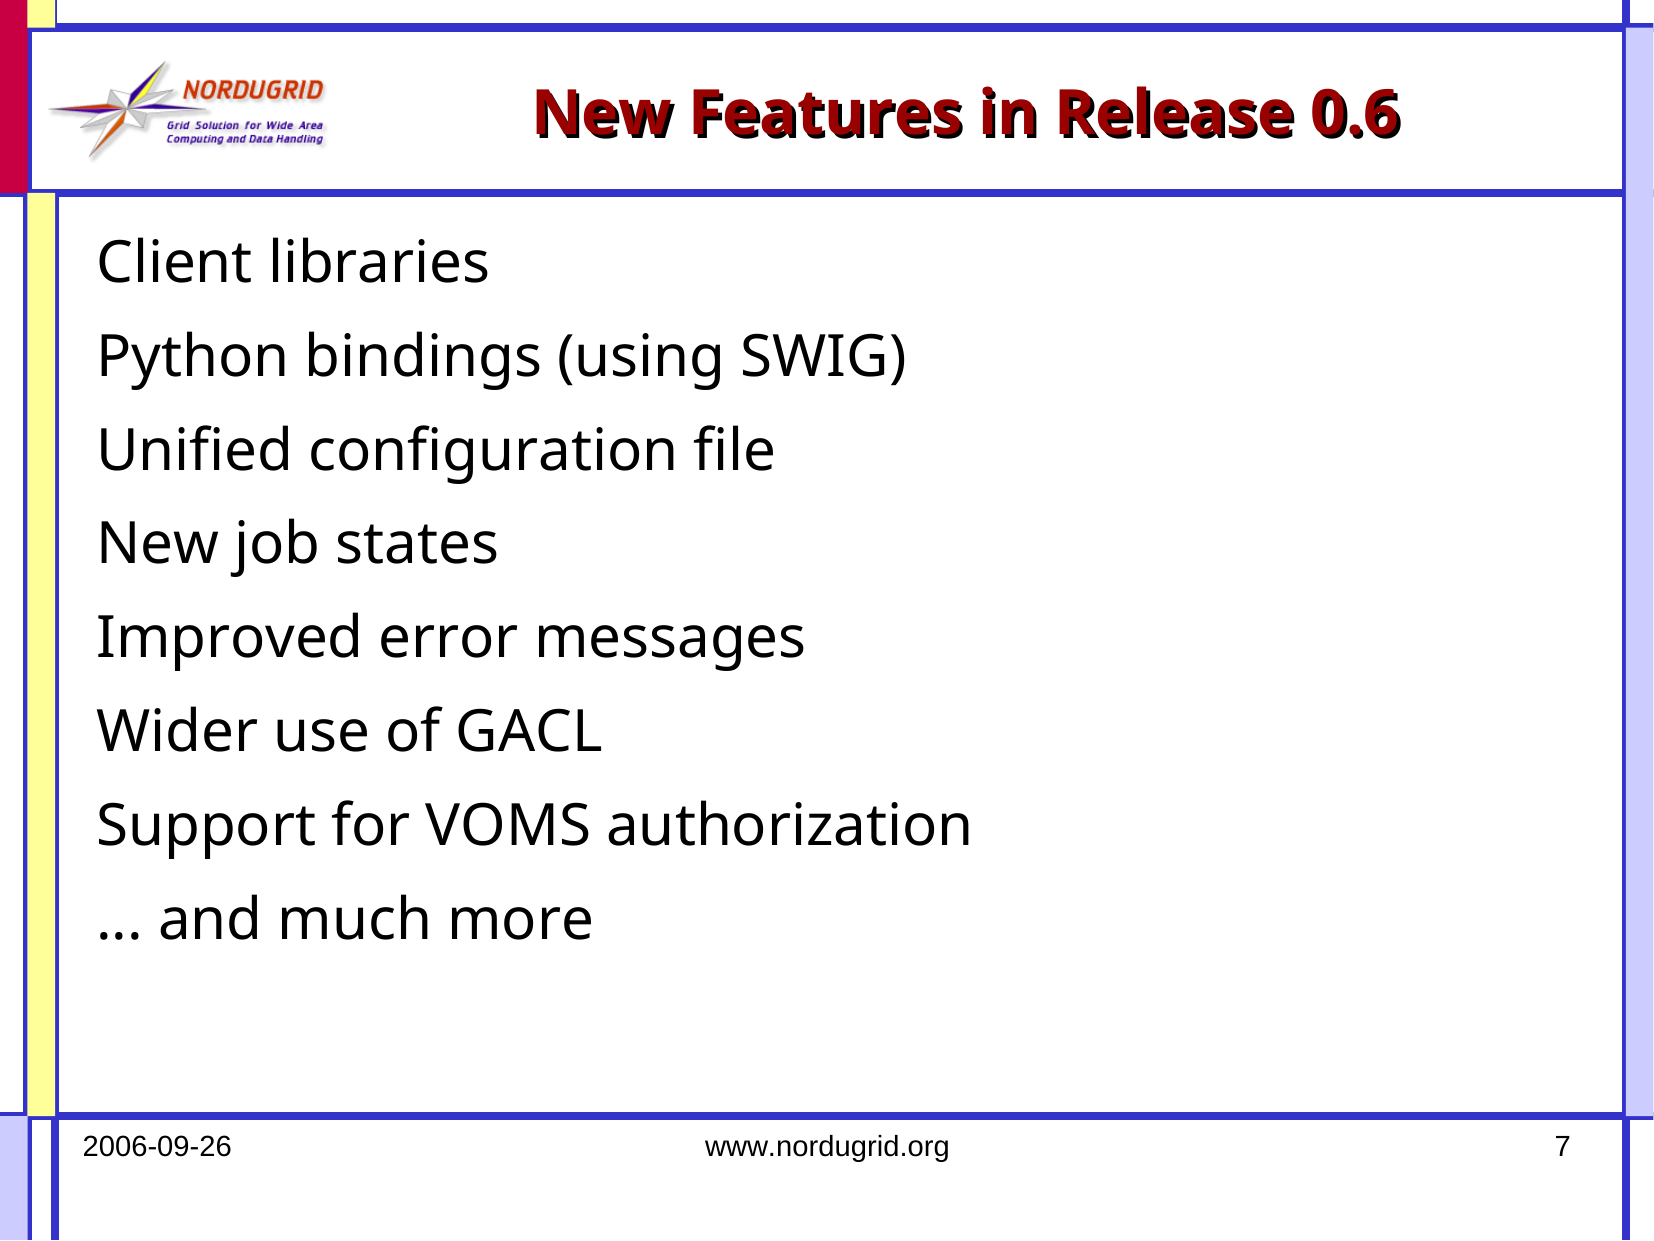

# New Features in Release 0.6
Client libraries
Python bindings (using SWIG)
Unified configuration file
New job states
Improved error messages
Wider use of GACL
Support for VOMS authorization
... and much more
2006-09-26
www.nordugrid.org
7